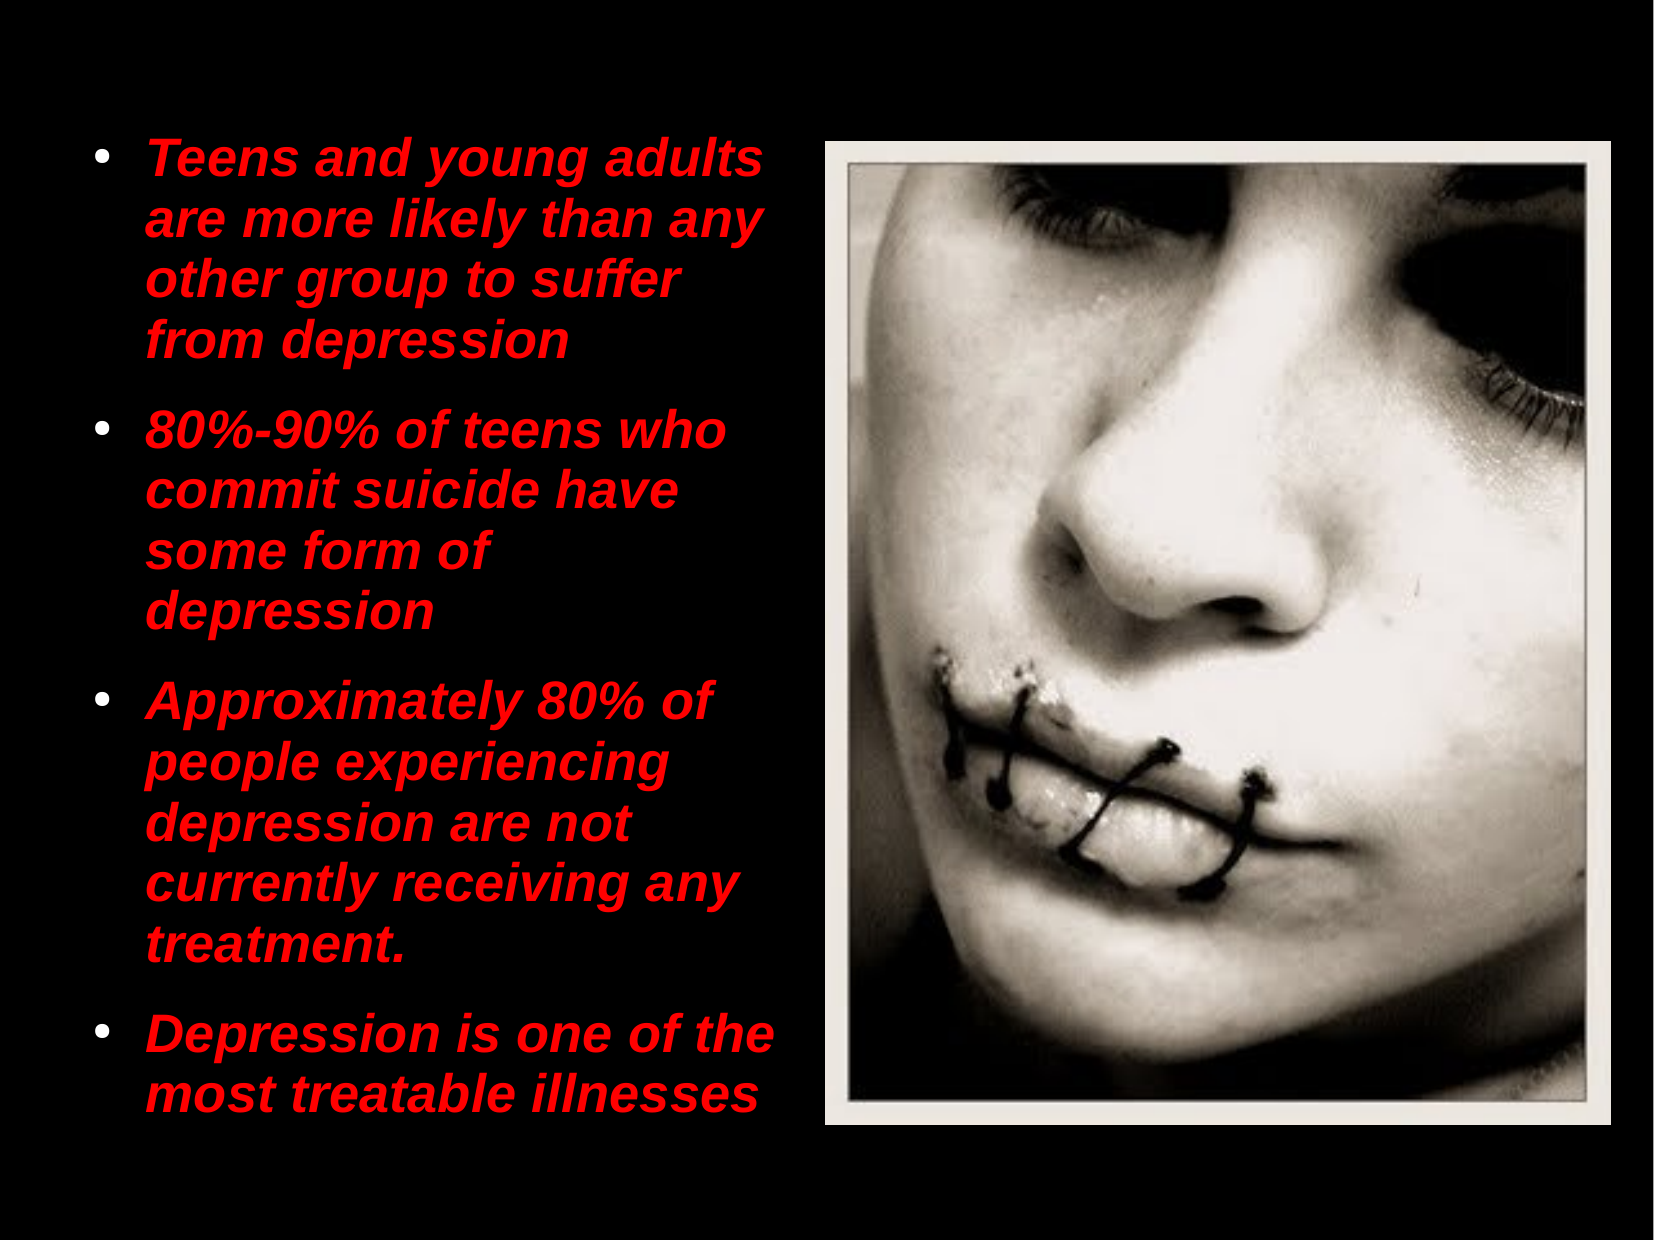

# Teens and young adults are more likely than any other group to suffer from depression
80%-90% of teens who commit suicide have some form of depression
Approximately 80% of people experiencing depression are not currently receiving any treatment.
Depression is one of the most treatable illnesses